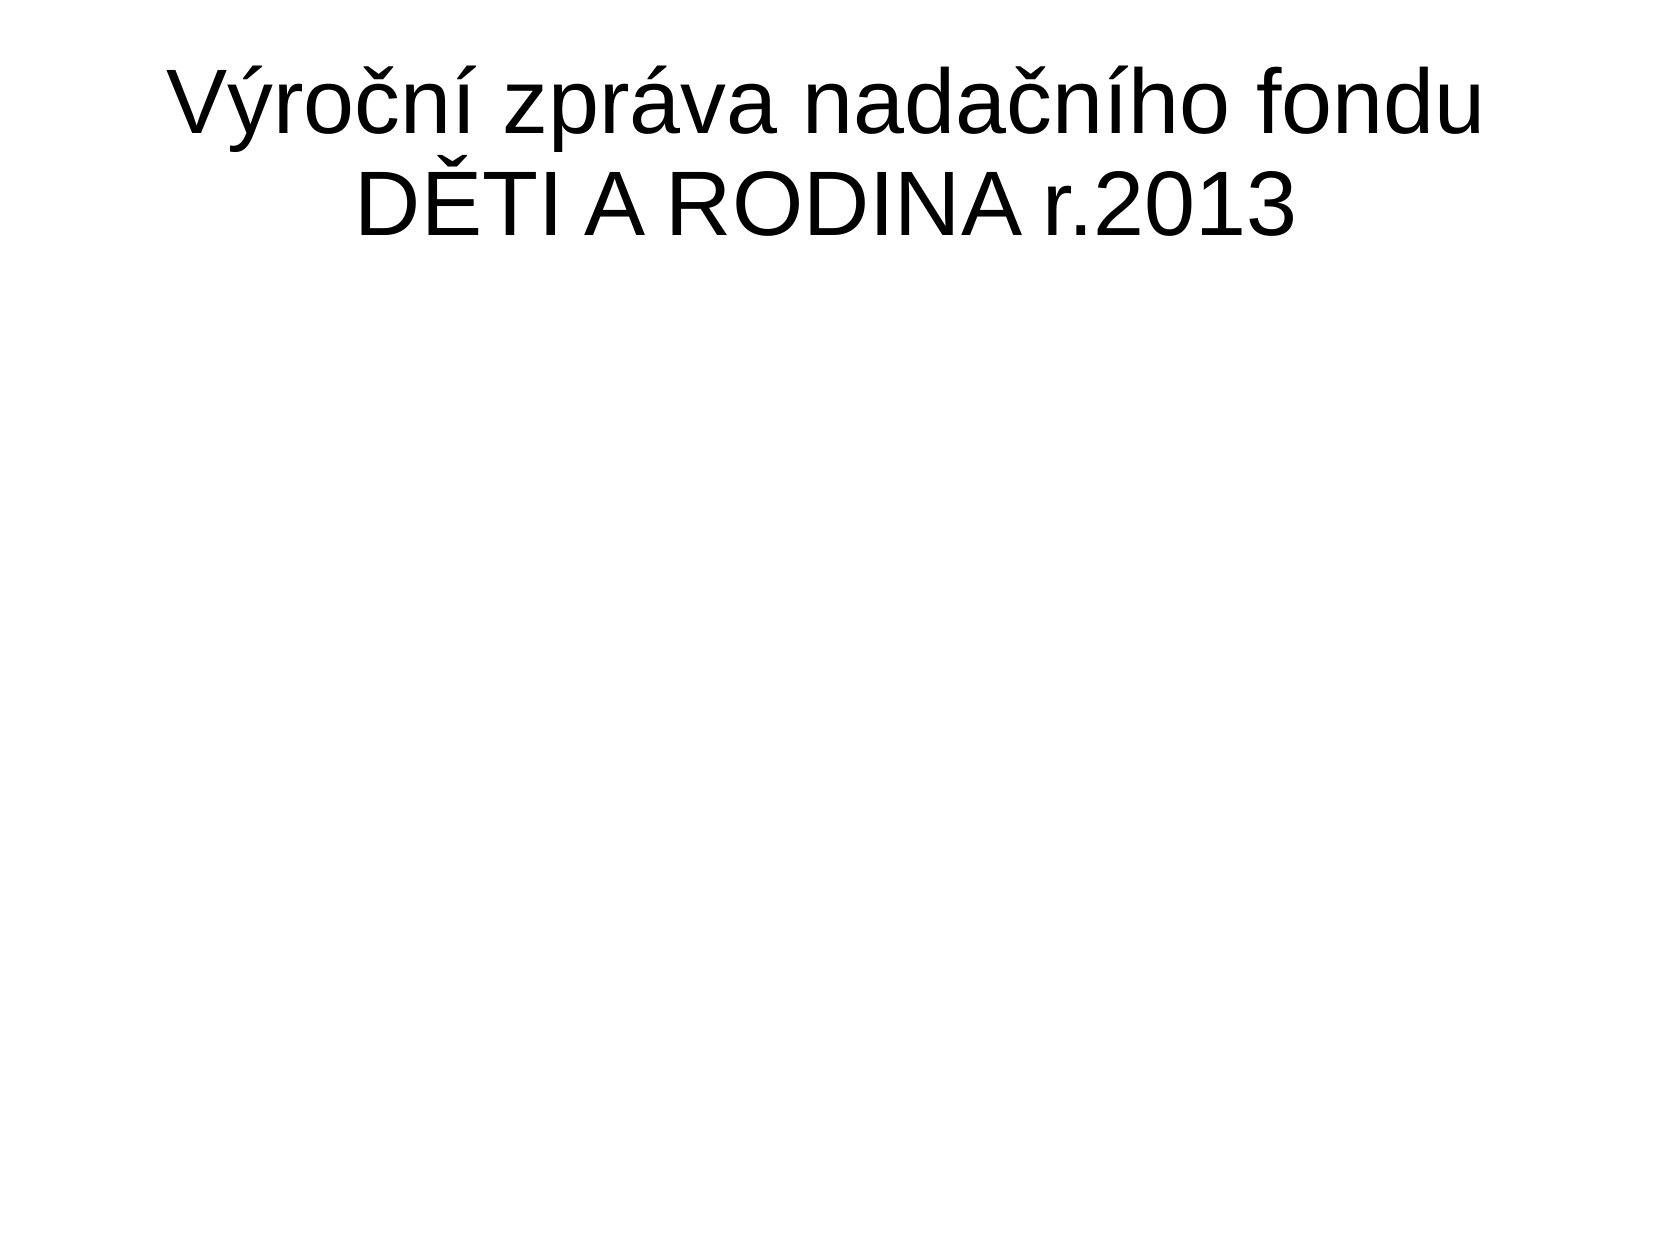

# Výroční zpráva nadačního fondu DĚTI A RODINA r.2013